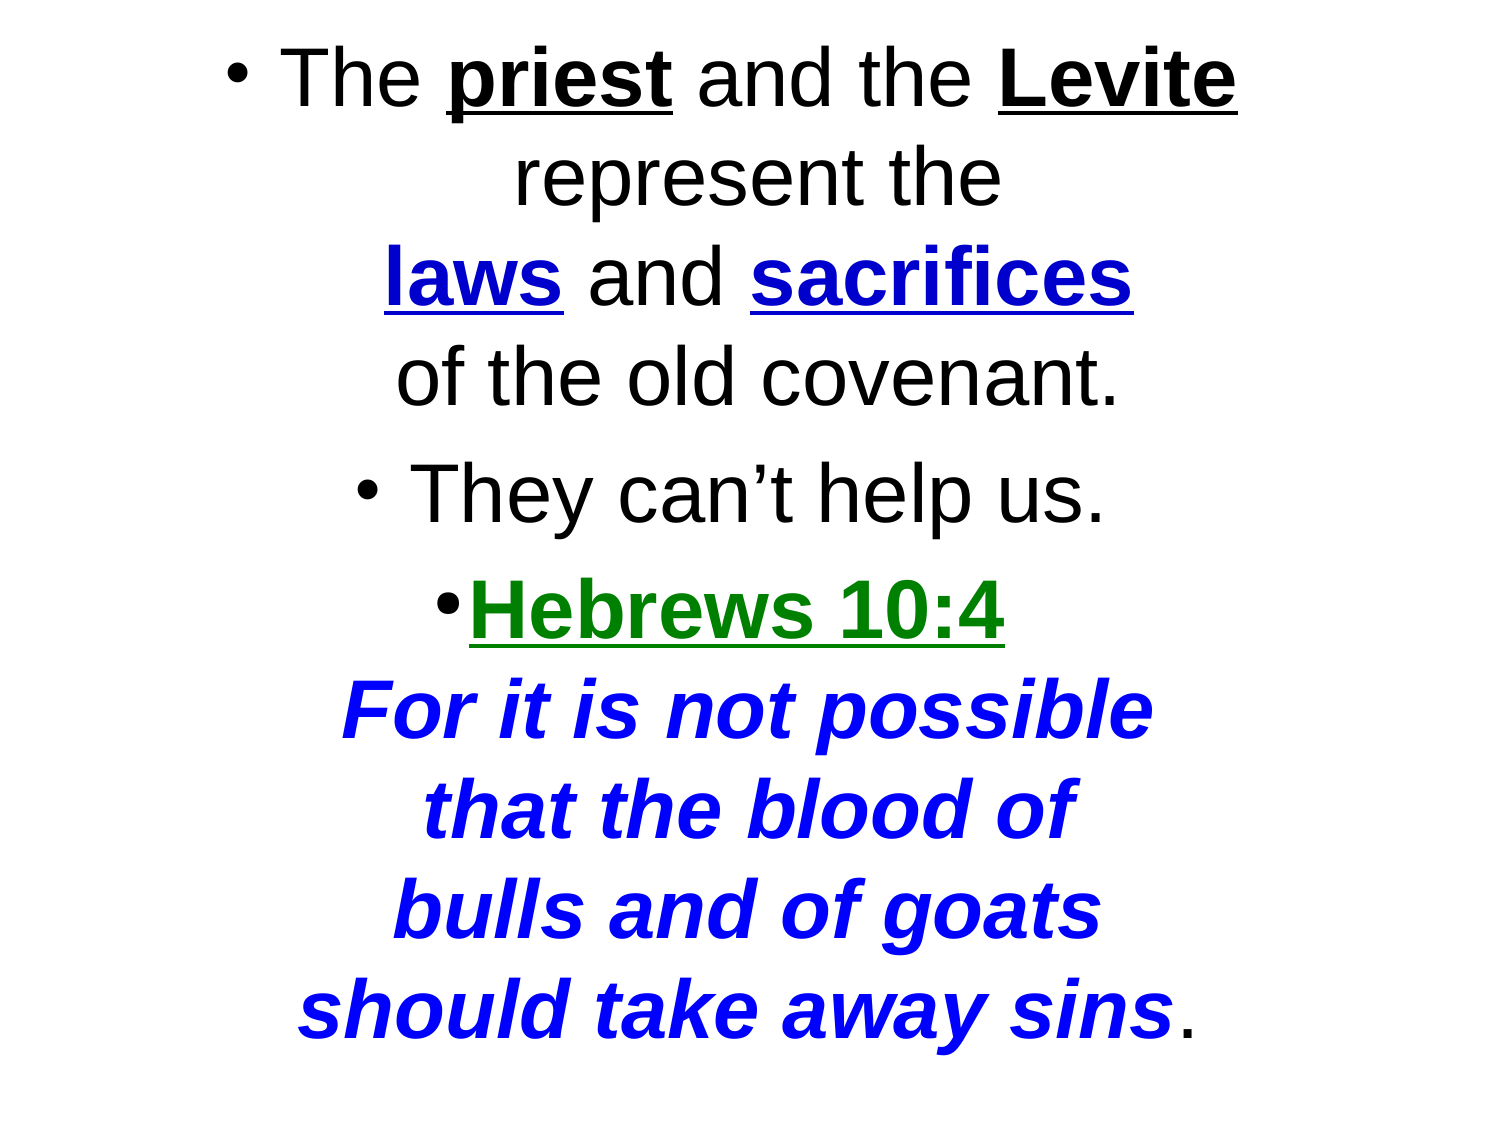

# The priest and the Levite represent the laws and sacrifices of the old covenant.
They can’t help us.
Hebrews 10:4 
For it is not possible
that the blood of
bulls and of goats
should take away sins.
43